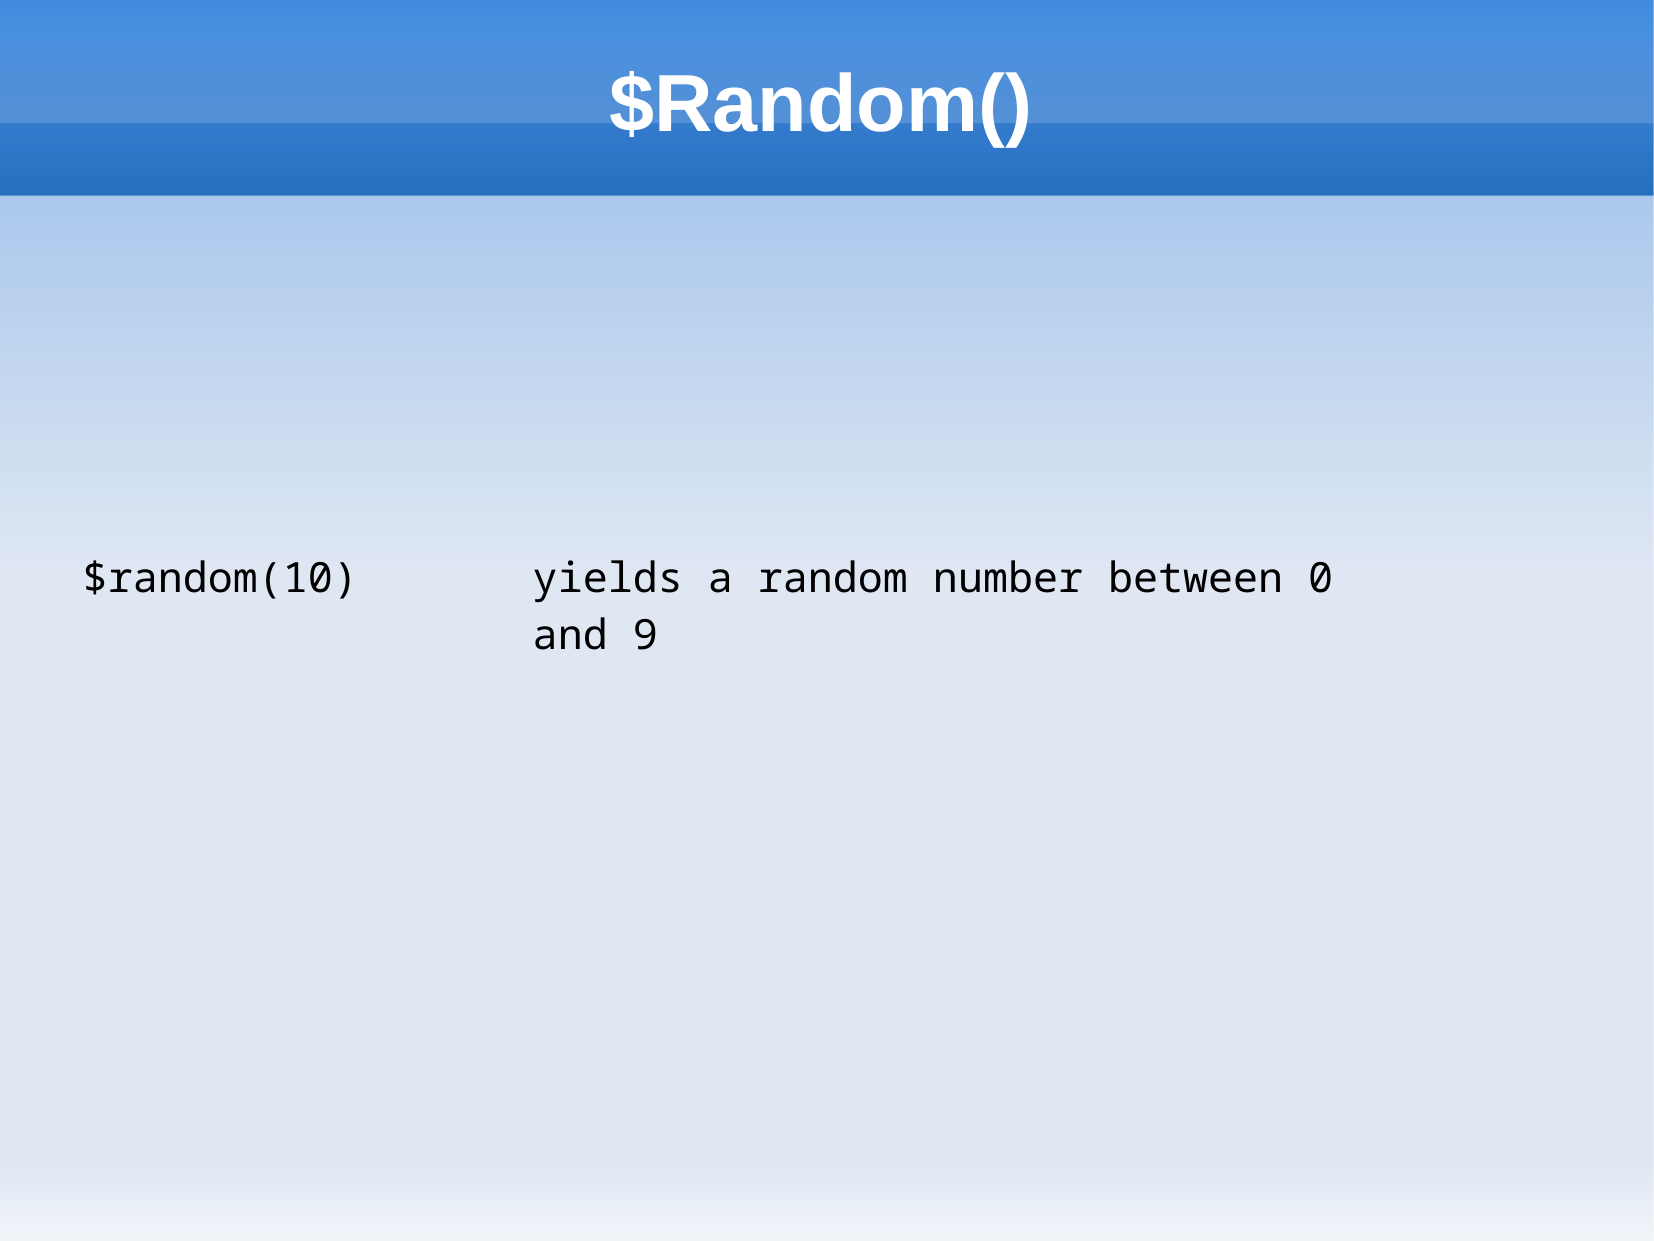

# $Random()
$random(10)			yields a random number between 0
 						and 9